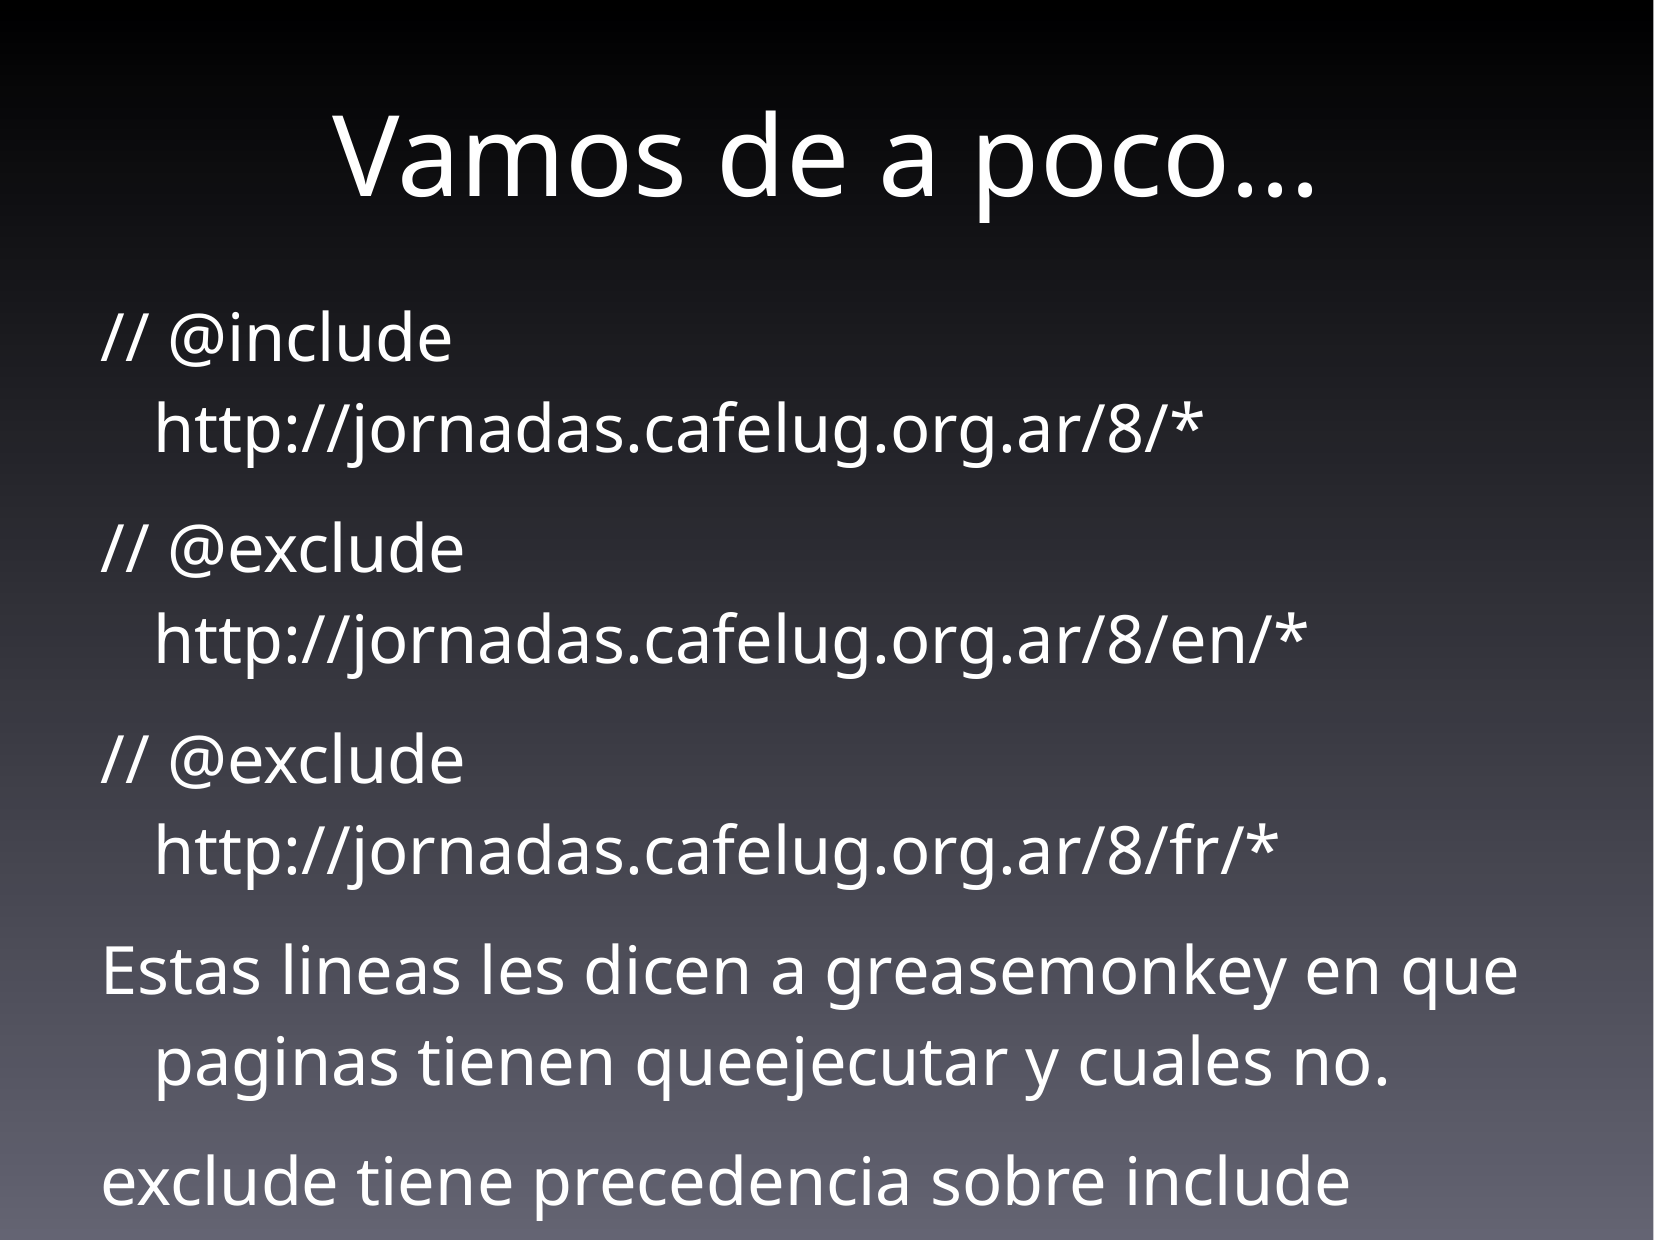

# Vamos de a poco...
// @include http://jornadas.cafelug.org.ar/8/*
// @exclude http://jornadas.cafelug.org.ar/8/en/*
// @exclude http://jornadas.cafelug.org.ar/8/fr/*
Estas lineas les dicen a greasemonkey en que paginas tienen queejecutar y cuales no.
exclude tiene precedencia sobre include
* es un comodin
se puede hacer // @include *